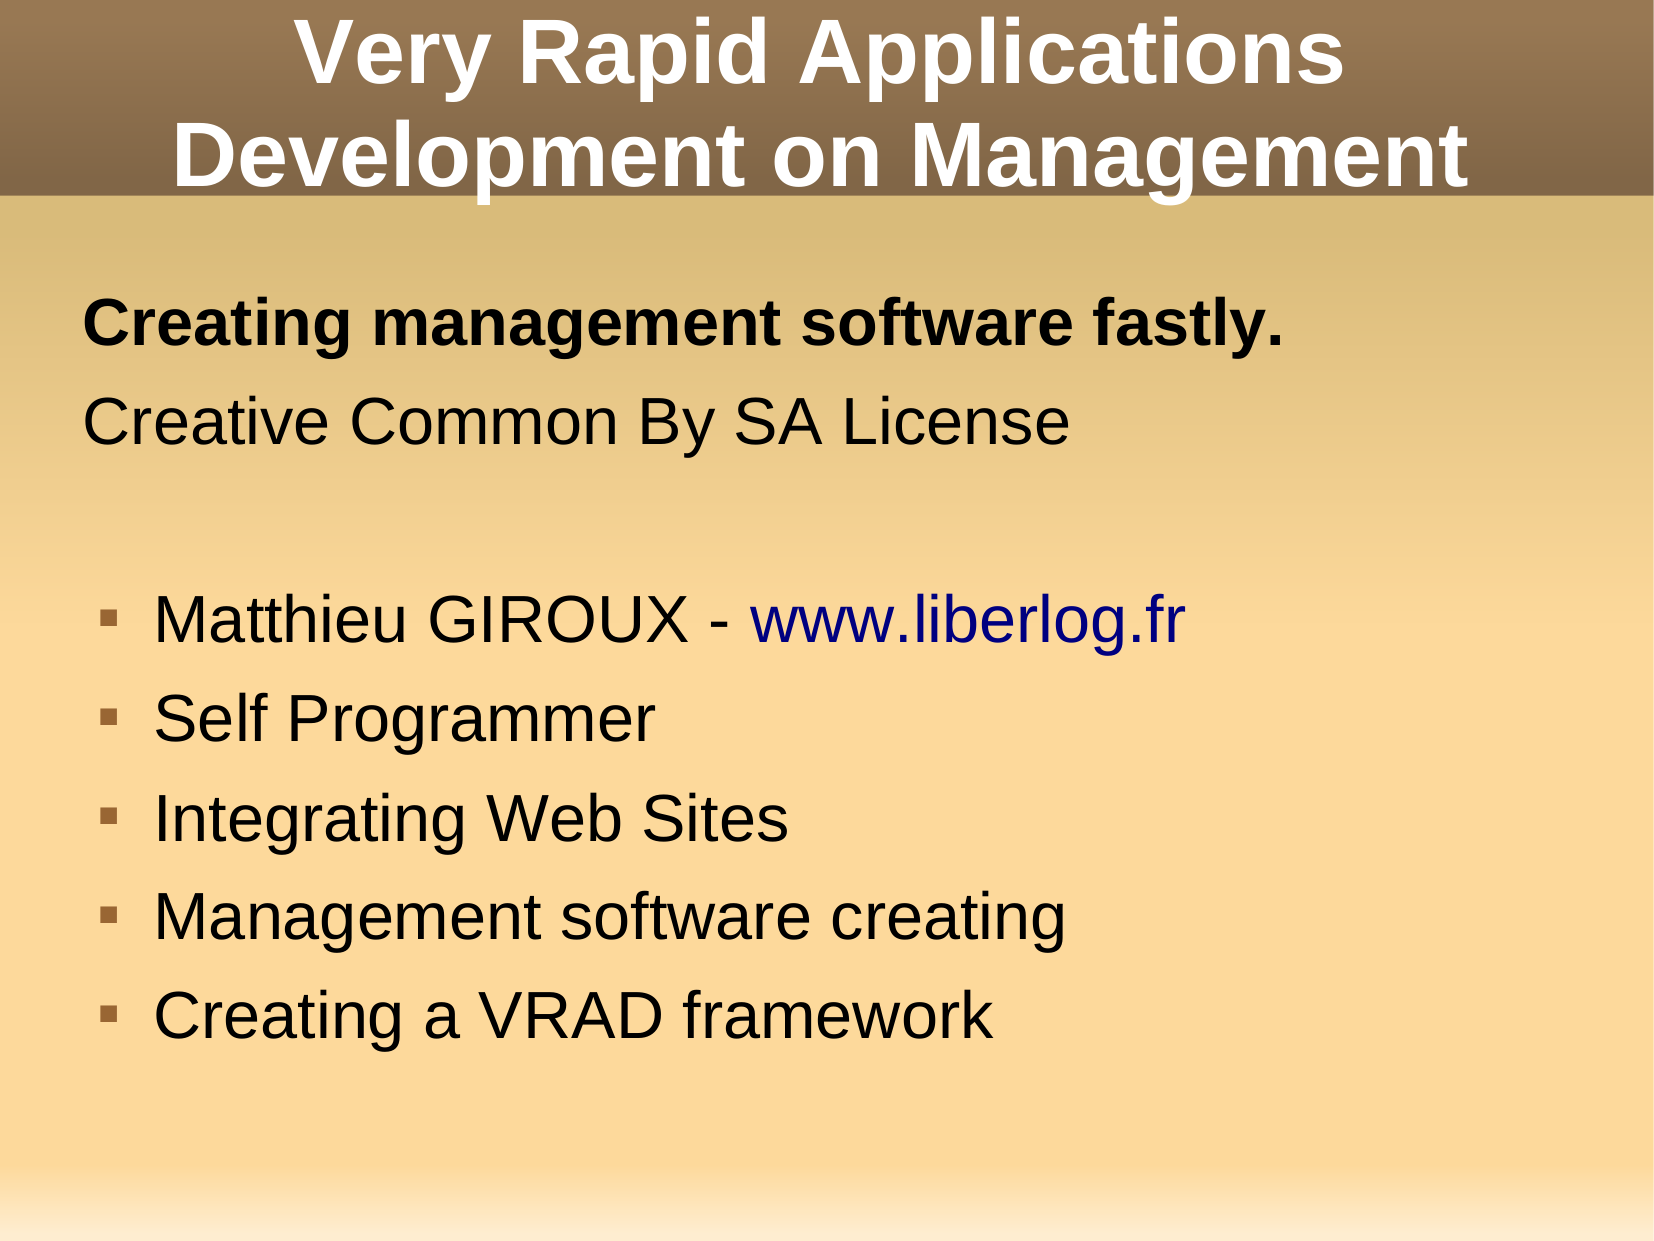

# Very Rapid Applications Development on Management
Creating management software fastly.
Creative Common By SA License
Matthieu GIROUX - www.liberlog.fr
Self Programmer
Integrating Web Sites
Management software creating
Creating a VRAD framework